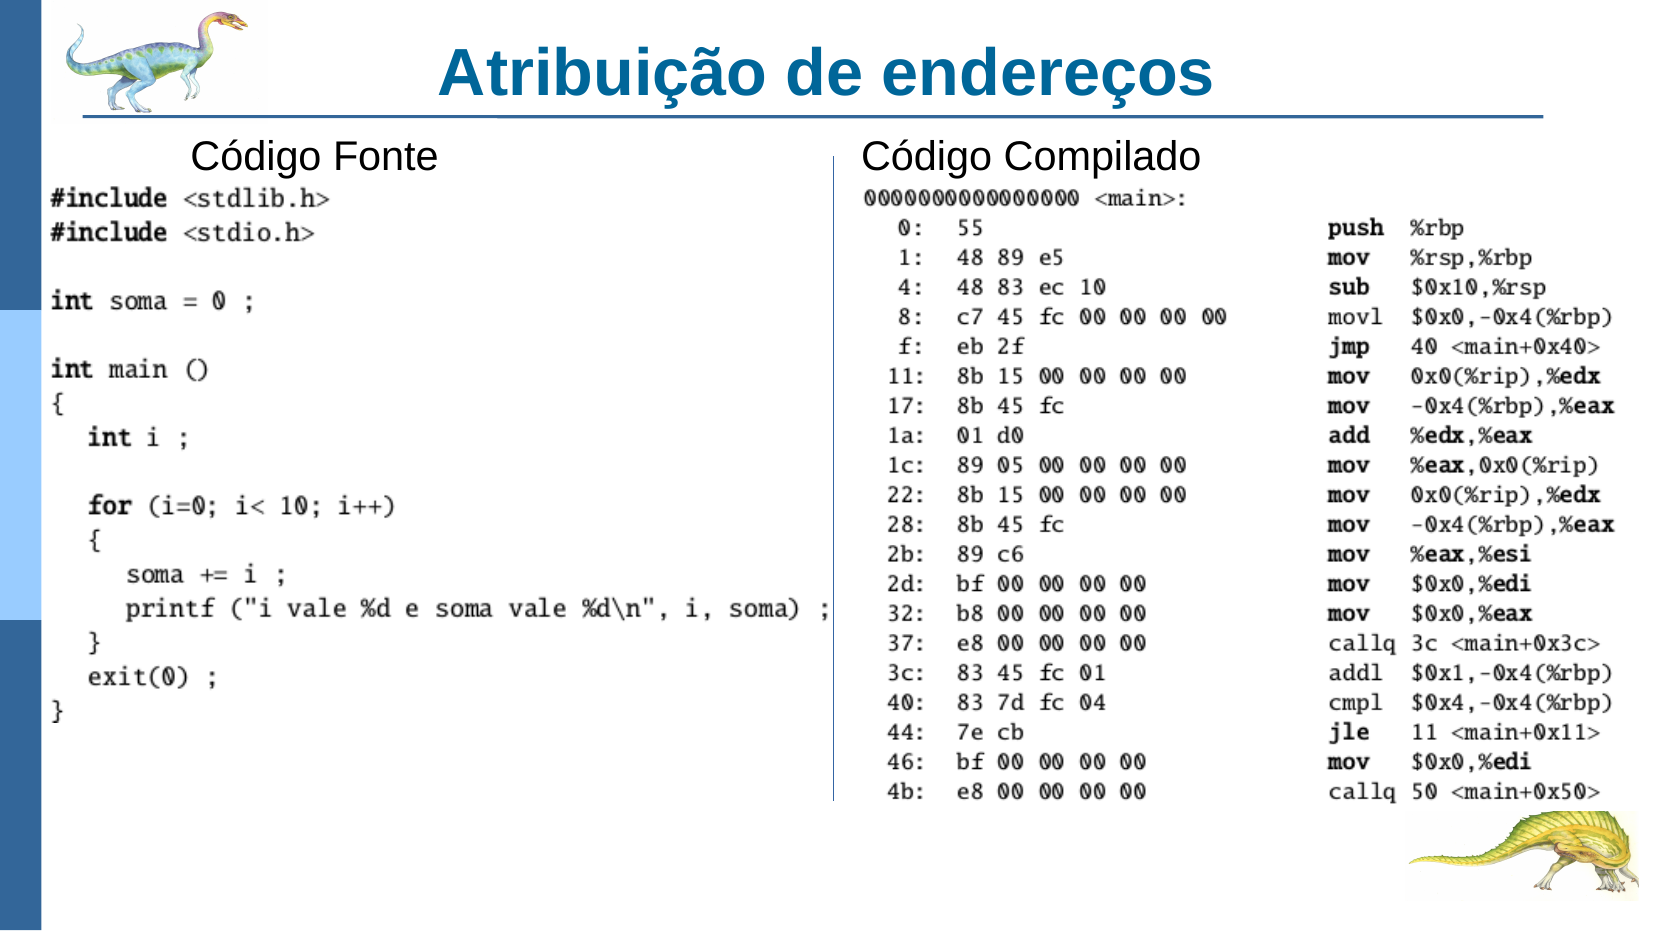

Atribuição de endereços
Código Fonte
Código Compilado